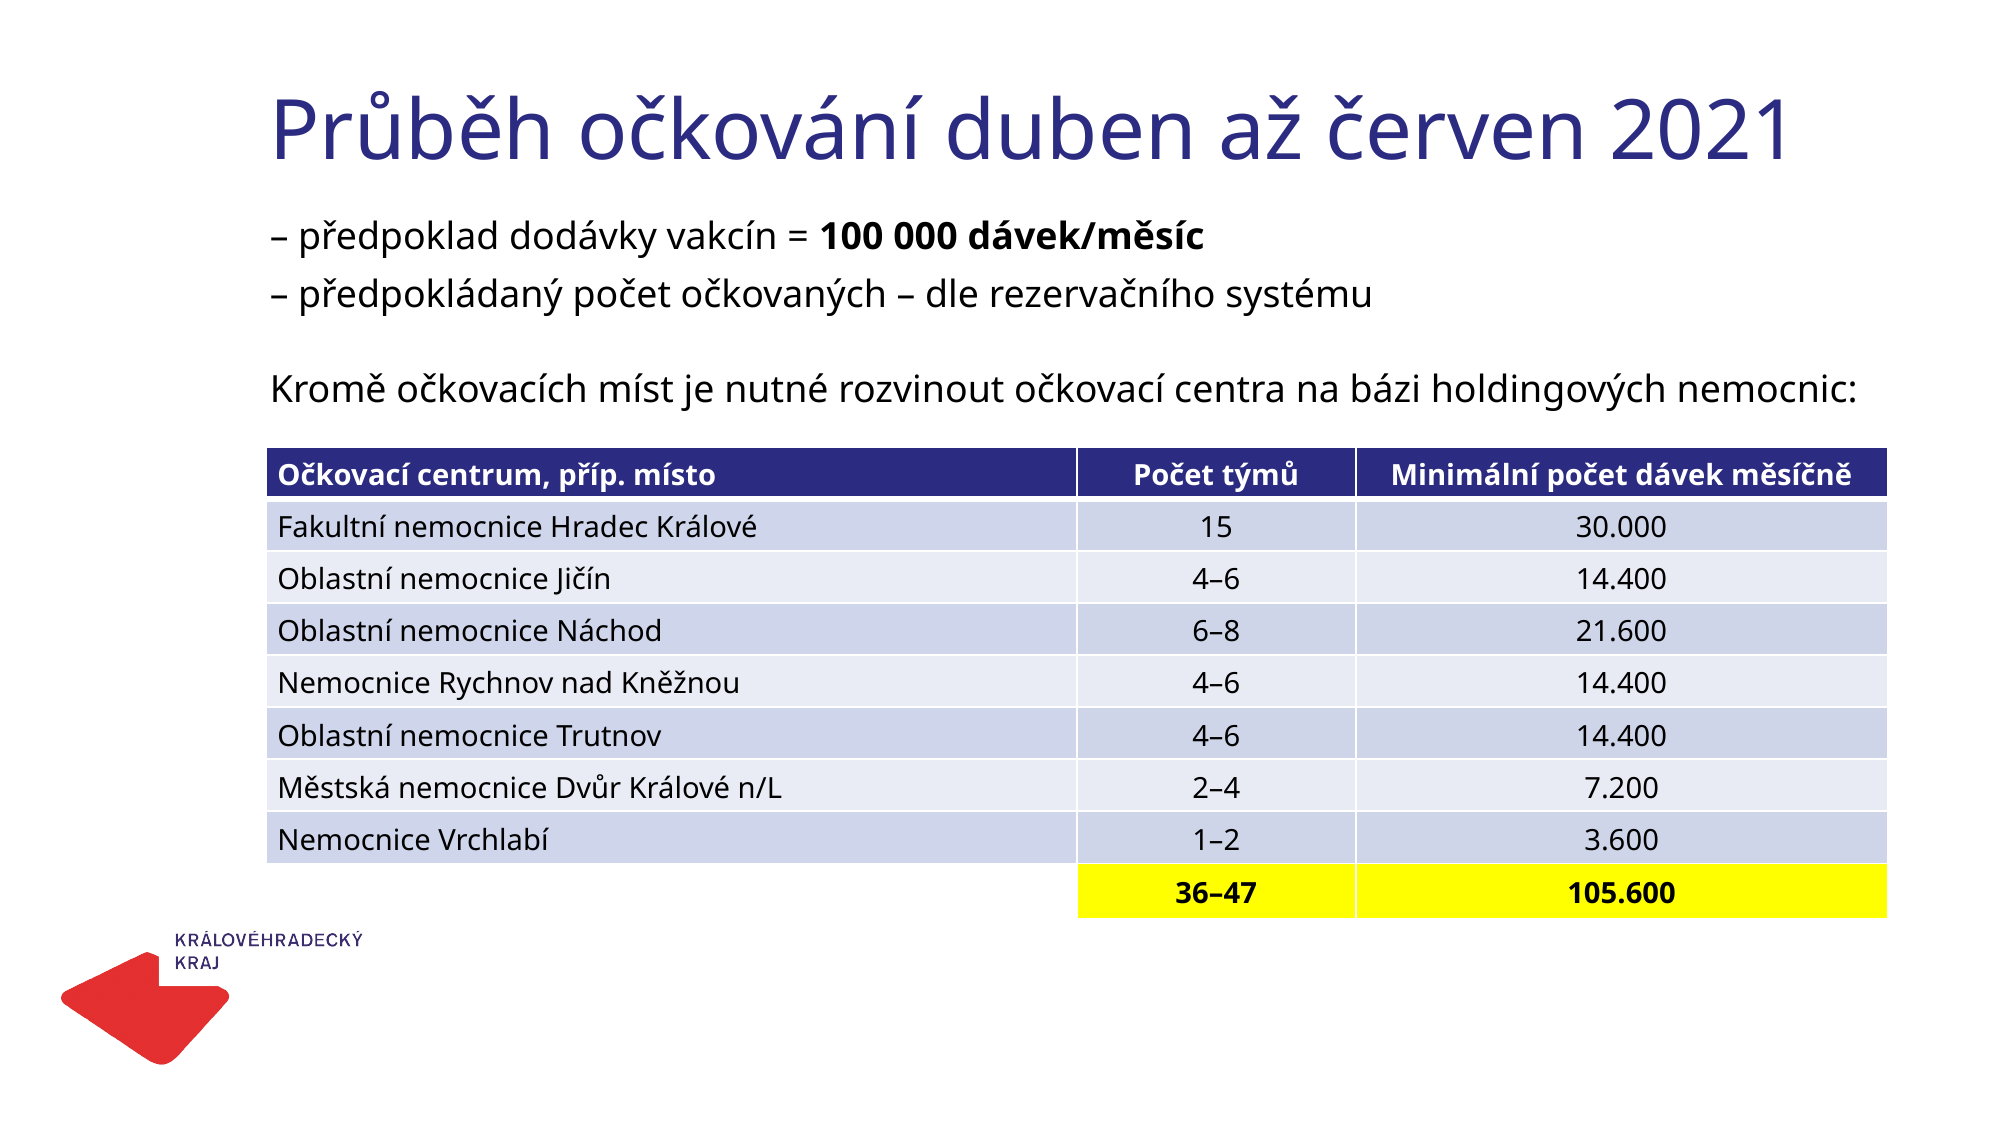

# Průběh očkování duben až červen 2021
– předpoklad dodávky vakcín = 100 000 dávek/měsíc
– předpokládaný počet očkovaných – dle rezervačního systému
Kromě očkovacích míst je nutné rozvinout očkovací centra na bázi holdingových nemocnic:
| Očkovací centrum, příp. místo | Počet týmů | Minimální počet dávek měsíčně |
| --- | --- | --- |
| Fakultní nemocnice Hradec Králové | 15 | 30.000 |
| Oblastní nemocnice Jičín | 4–6 | 14.400 |
| Oblastní nemocnice Náchod | 6–8 | 21.600 |
| Nemocnice Rychnov nad Kněžnou | 4–6 | 14.400 |
| Oblastní nemocnice Trutnov | 4–6 | 14.400 |
| Městská nemocnice Dvůr Králové n/L | 2–4 | 7.200 |
| Nemocnice Vrchlabí | 1–2 | 3.600 |
| | 36–47 | 105.600 |